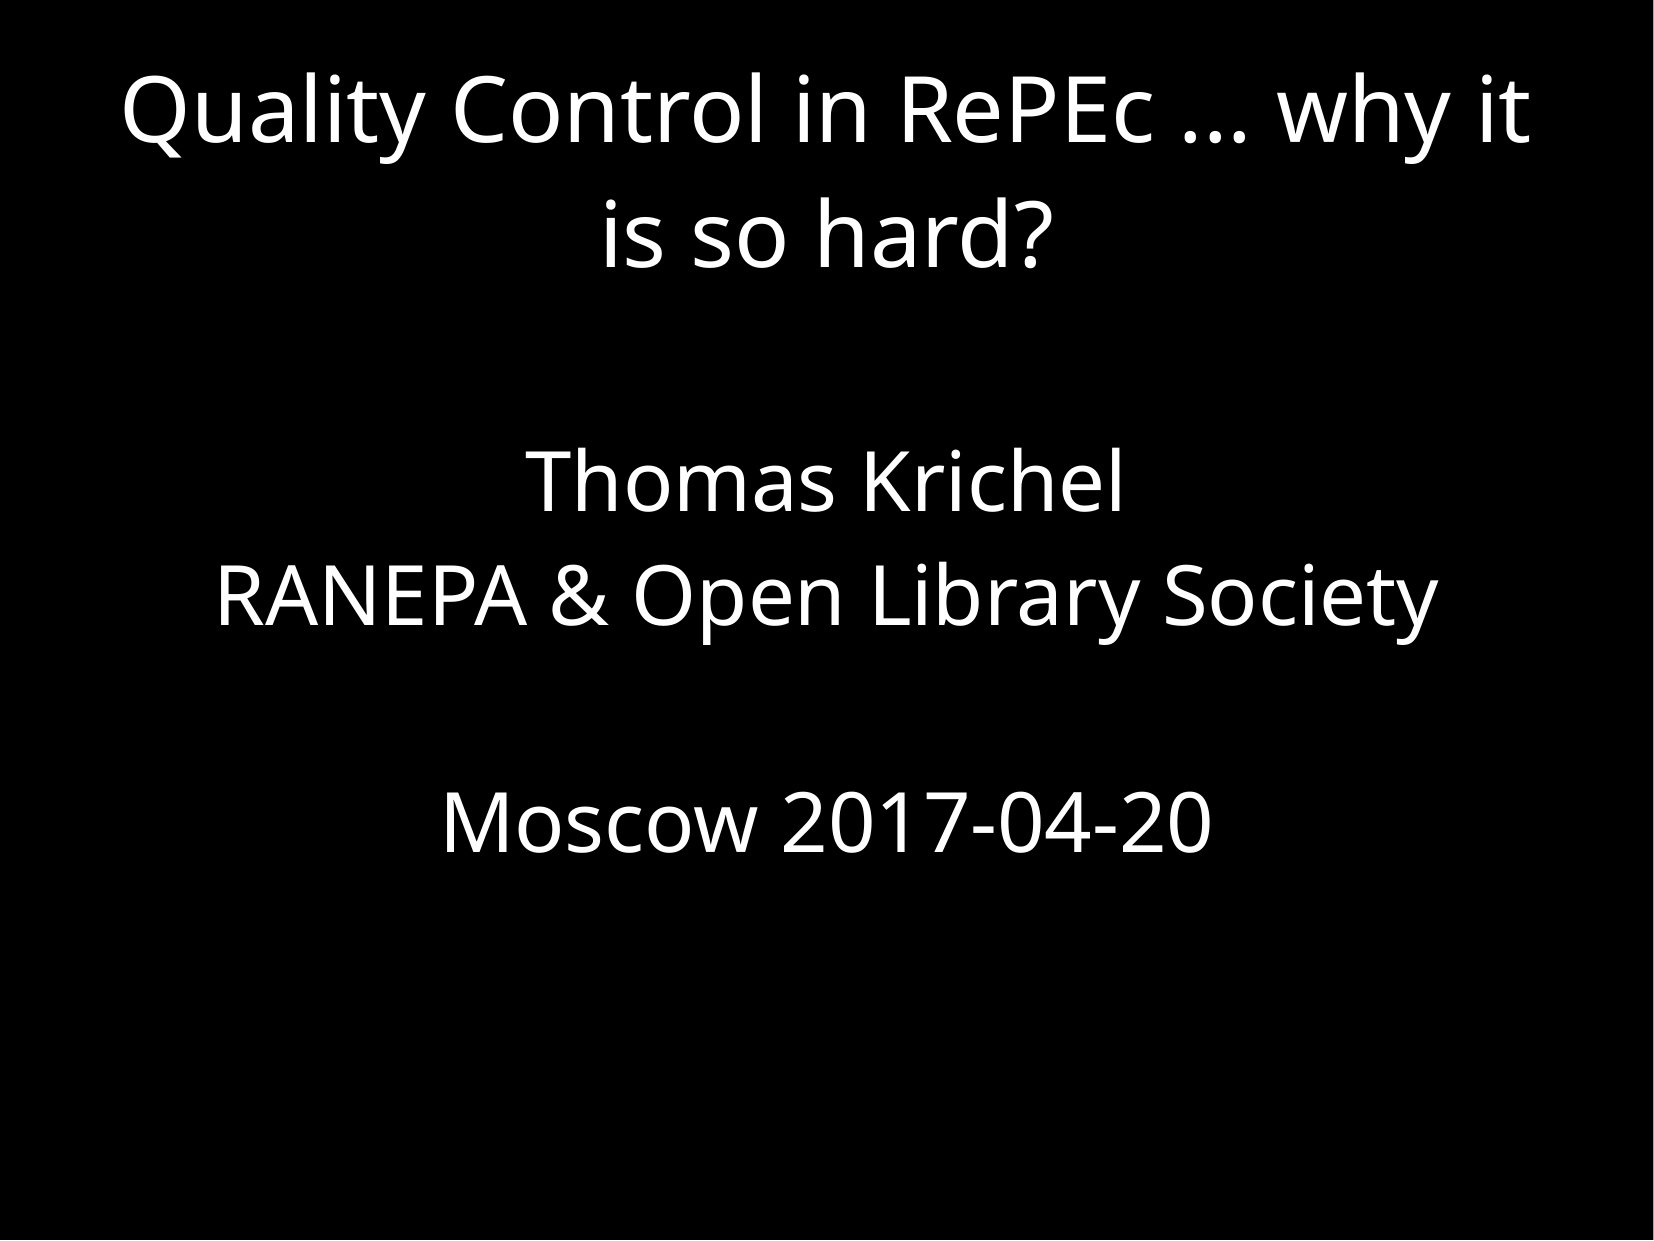

# Quality Control in RePEc ... why it is so hard?
Thomas Krichel
RANEPA & Open Library Society
Moscow 2017-04-20